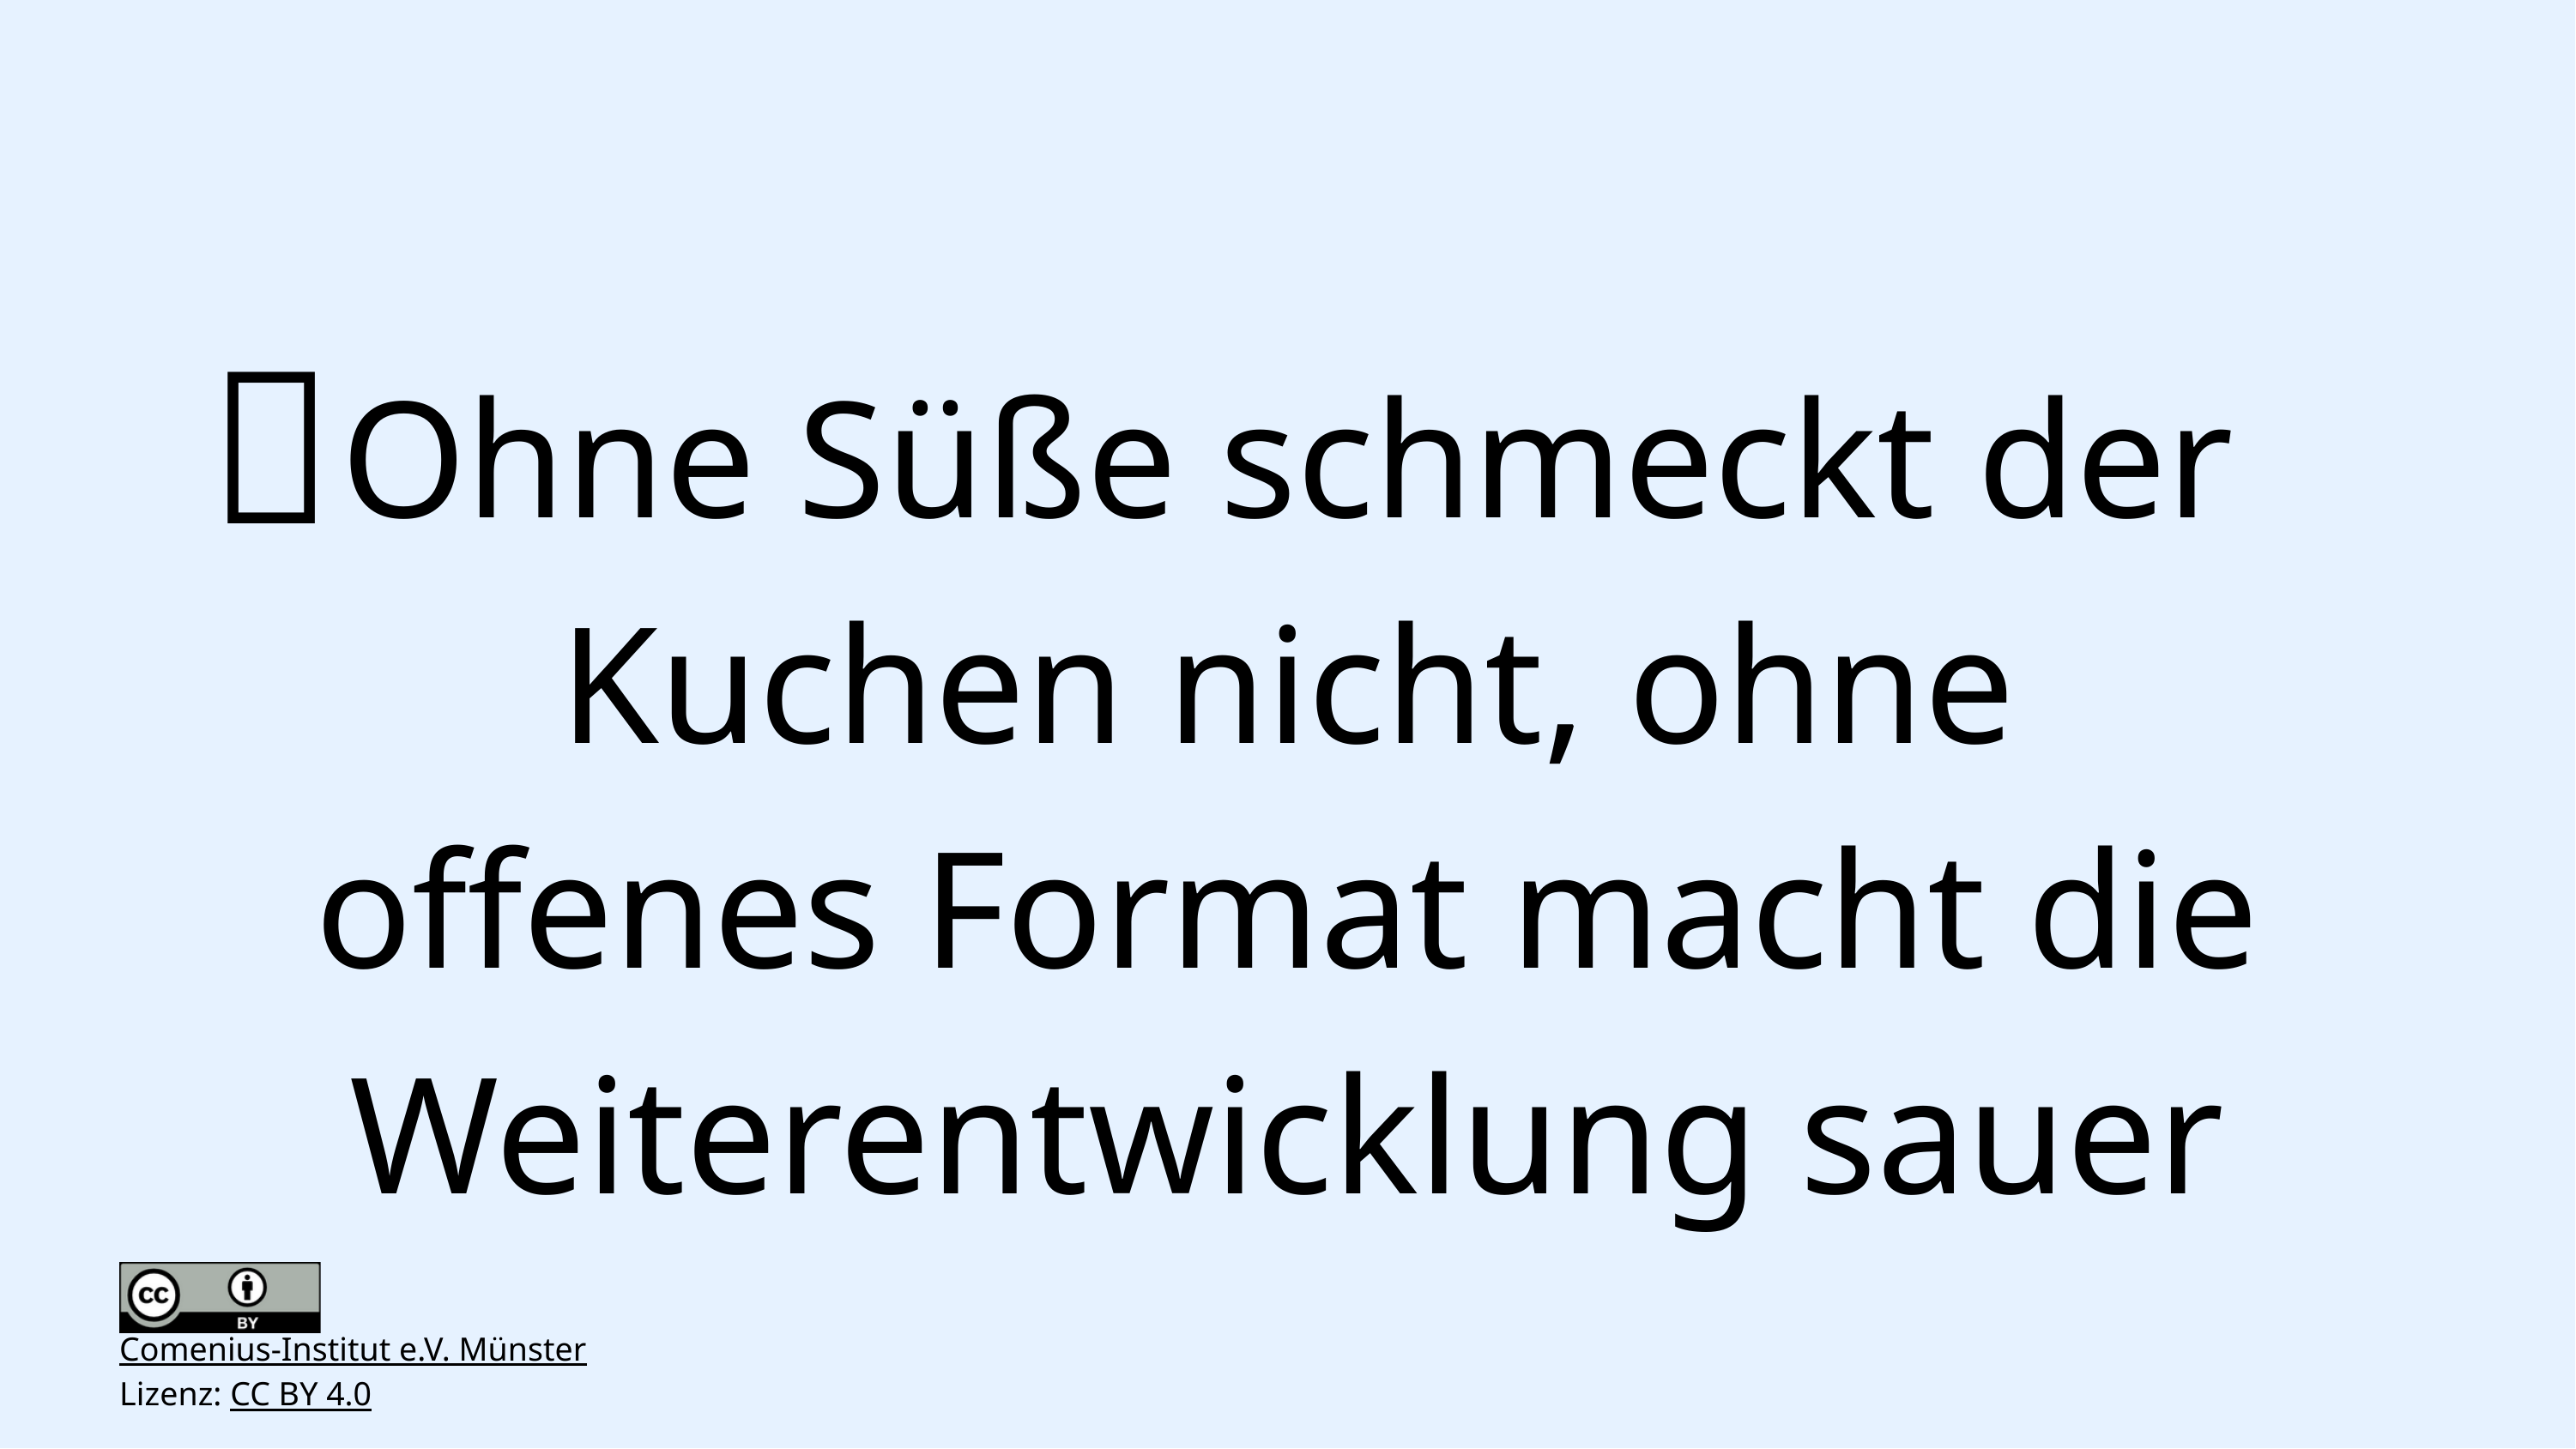

🍯
Ohne Süße schmeckt der Kuchen nicht, ohne offenes Format macht die Weiterentwicklung sauer
Comenius-Institut e.V. Münster
Lizenz: CC BY 4.0